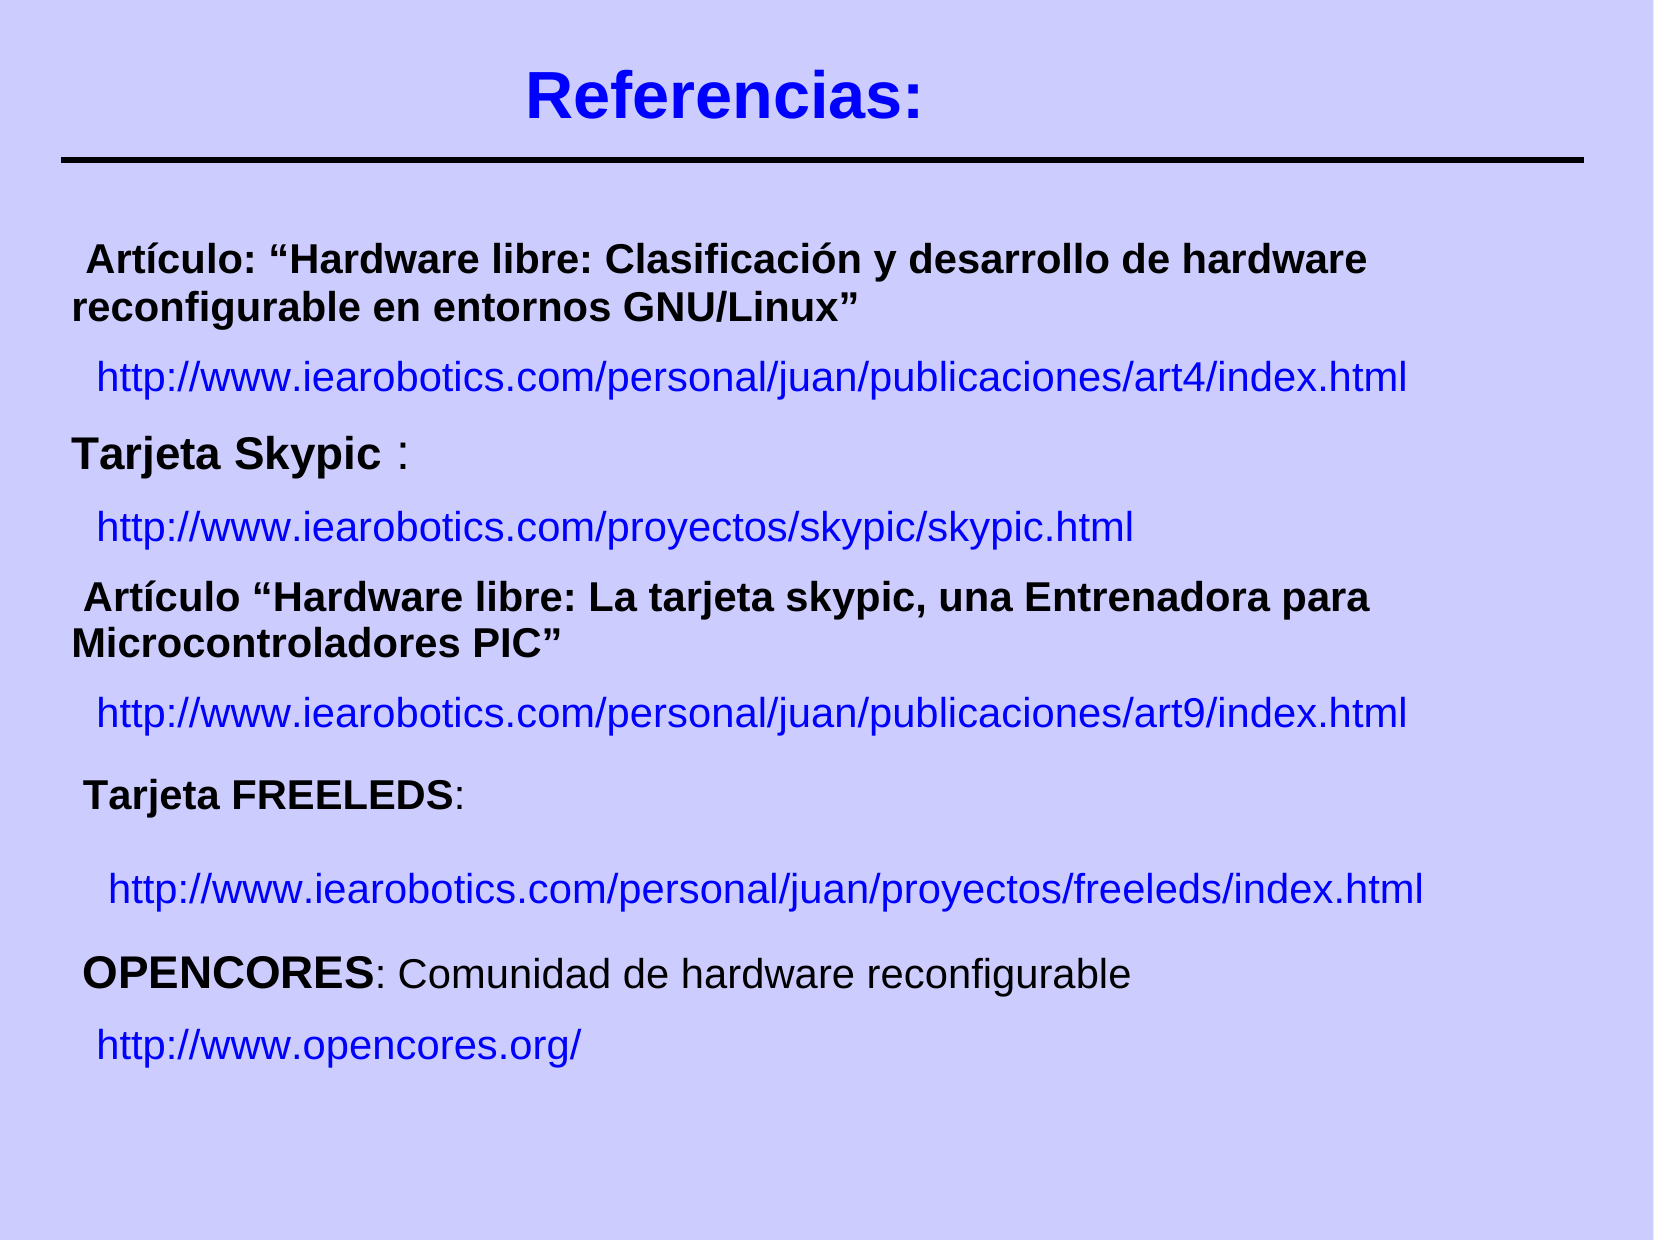

# Referencias:
 Artículo: “Hardware libre: Clasificación y desarrollo de hardware reconfigurable en entornos GNU/Linux”
http://www.iearobotics.com/personal/juan/publicaciones/art4/index.html
Tarjeta Skypic :
http://www.iearobotics.com/proyectos/skypic/skypic.html
 Artículo “Hardware libre: La tarjeta skypic, una Entrenadora para Microcontroladores PIC”
http://www.iearobotics.com/personal/juan/publicaciones/art9/index.html
 Tarjeta FREELEDS:
 http://www.iearobotics.com/personal/juan/proyectos/freeleds/index.html
 OPENCORES: Comunidad de hardware reconfigurable
http://www.opencores.org/